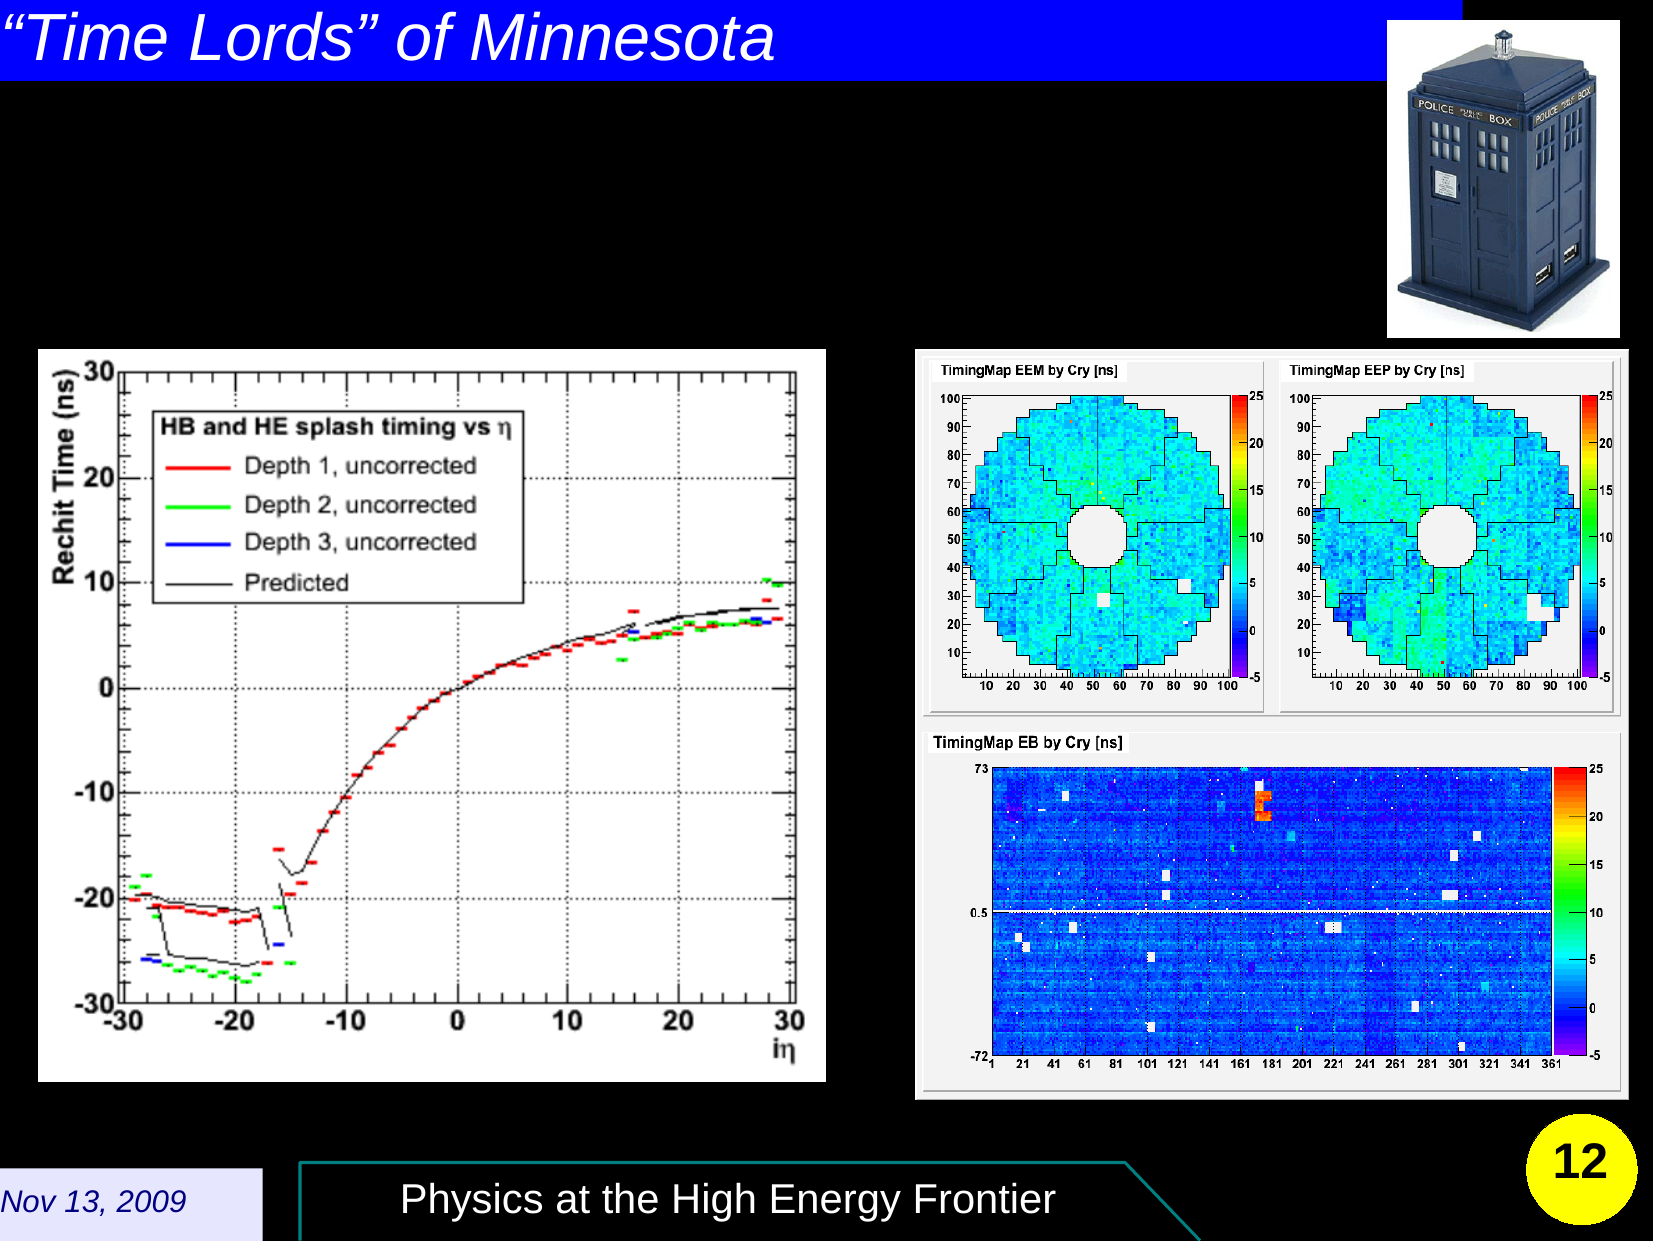

# “Time Lords” of Minnesota
12
Physics at the High Energy Frontier
Nov 13, 2009